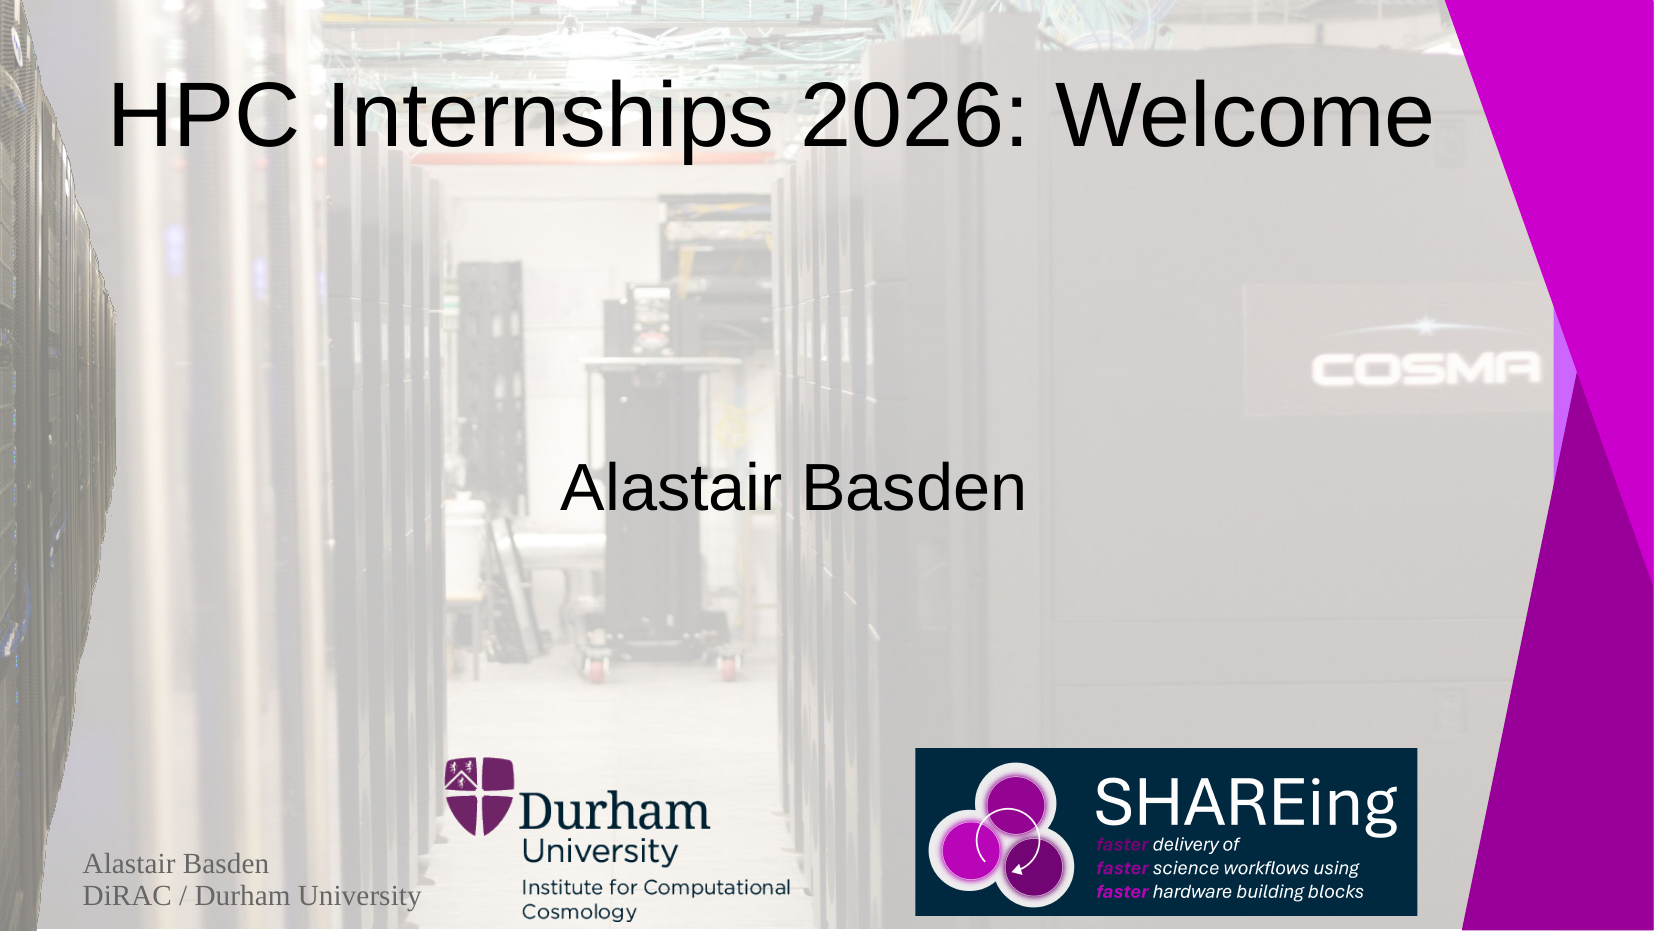

# HPC Internships 2026: Welcome
Alastair Basden